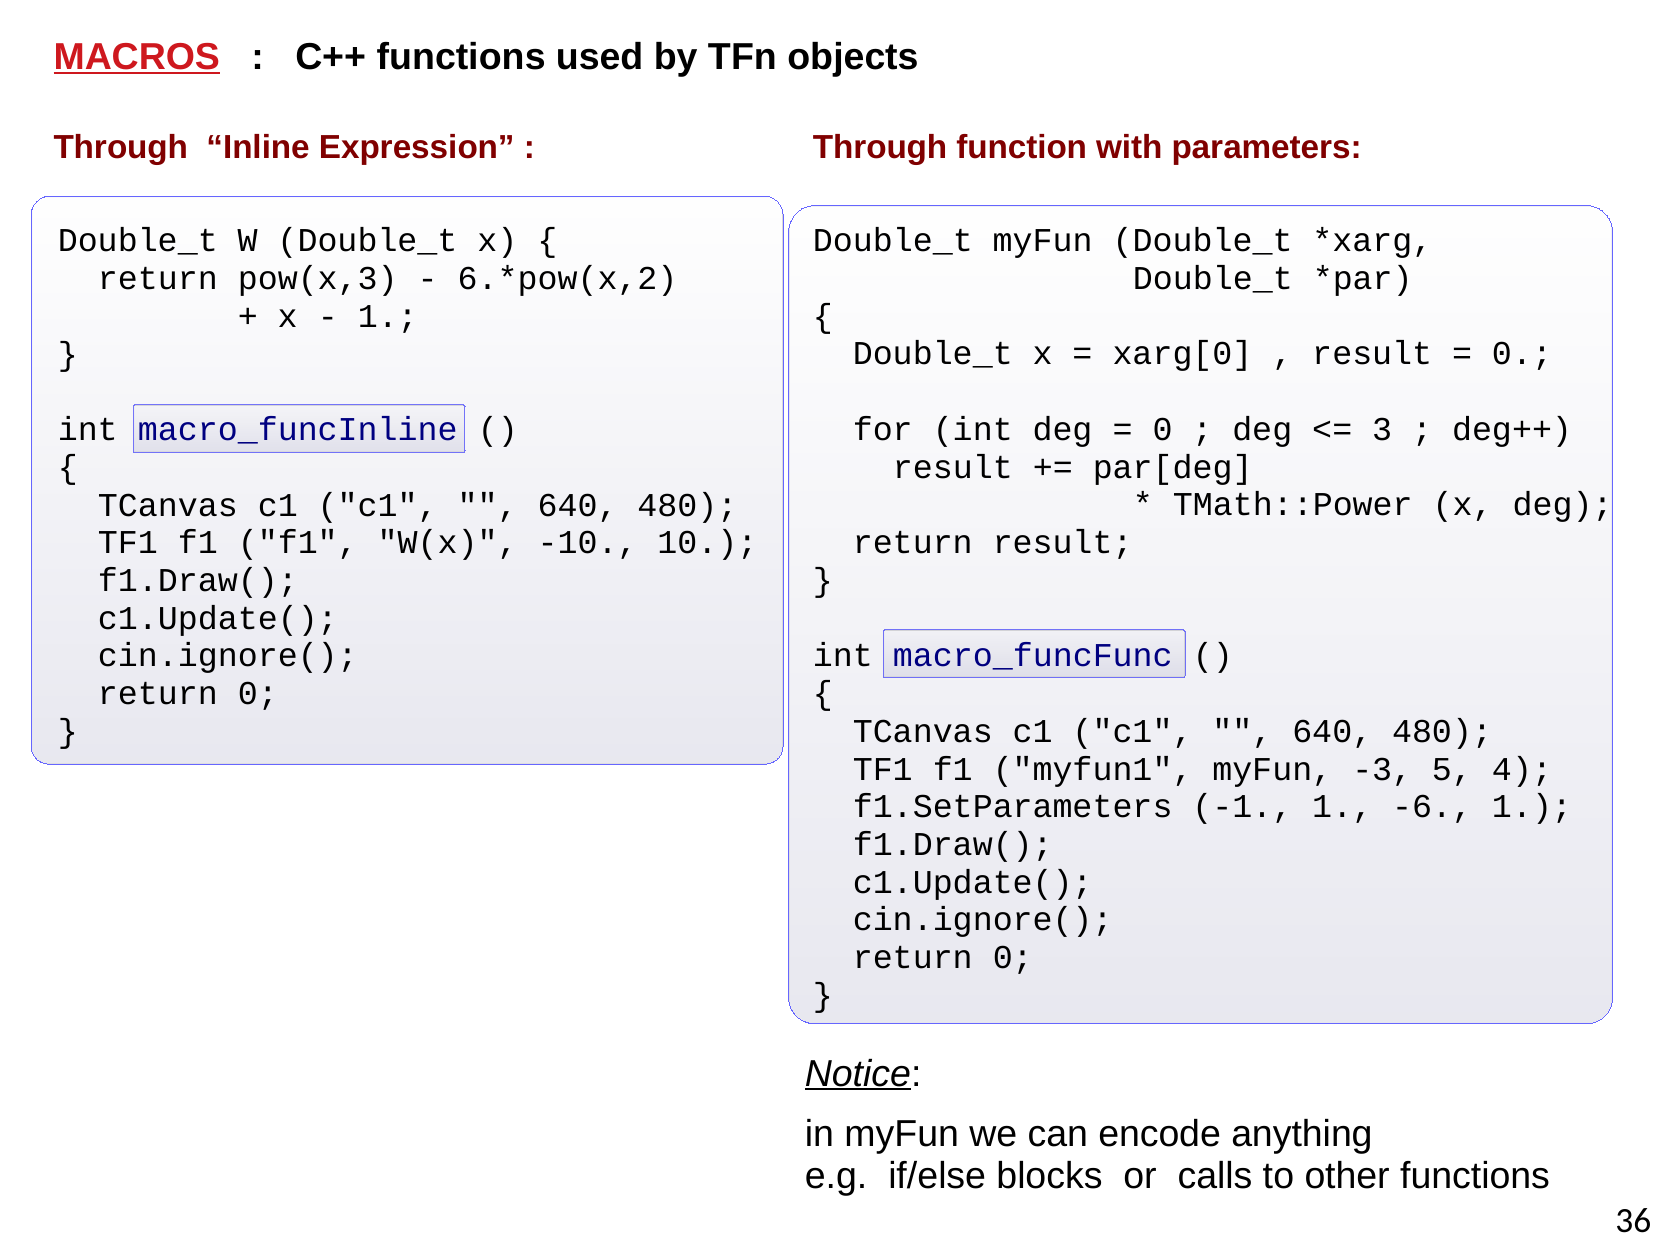

MACROS : C++ functions used by TFn objects
Through “Inline Expression” :				 Through function with parameters:
Double_t myFun (Double_t *xarg,
 Double_t *par)
{
 Double_t x = xarg[0] , result = 0.;
 for (int deg = 0 ; deg <= 3 ; deg++)
 result += par[deg]
 * TMath::Power (x, deg);
 return result;
}
int macro_funcFunc ()
{
 TCanvas c1 ("c1", "", 640, 480);
 TF1 f1 ("myfun1", myFun, -3, 5, 4);
 f1.SetParameters (-1., 1., -6., 1.);
 f1.Draw();
 c1.Update();
 cin.ignore();
 return 0;
}
Double_t W (Double_t x) {
 return pow(x,3) - 6.*pow(x,2)
 + x - 1.;
}
int macro_funcInline ()
{
 TCanvas c1 ("c1", "", 640, 480);
 TF1 f1 ("f1", "W(x)", -10., 10.);
 f1.Draw();
 c1.Update();
 cin.ignore();
 return 0;
}
Notice:
in myFun we can encode anything
e.g. if/else blocks or calls to other functions